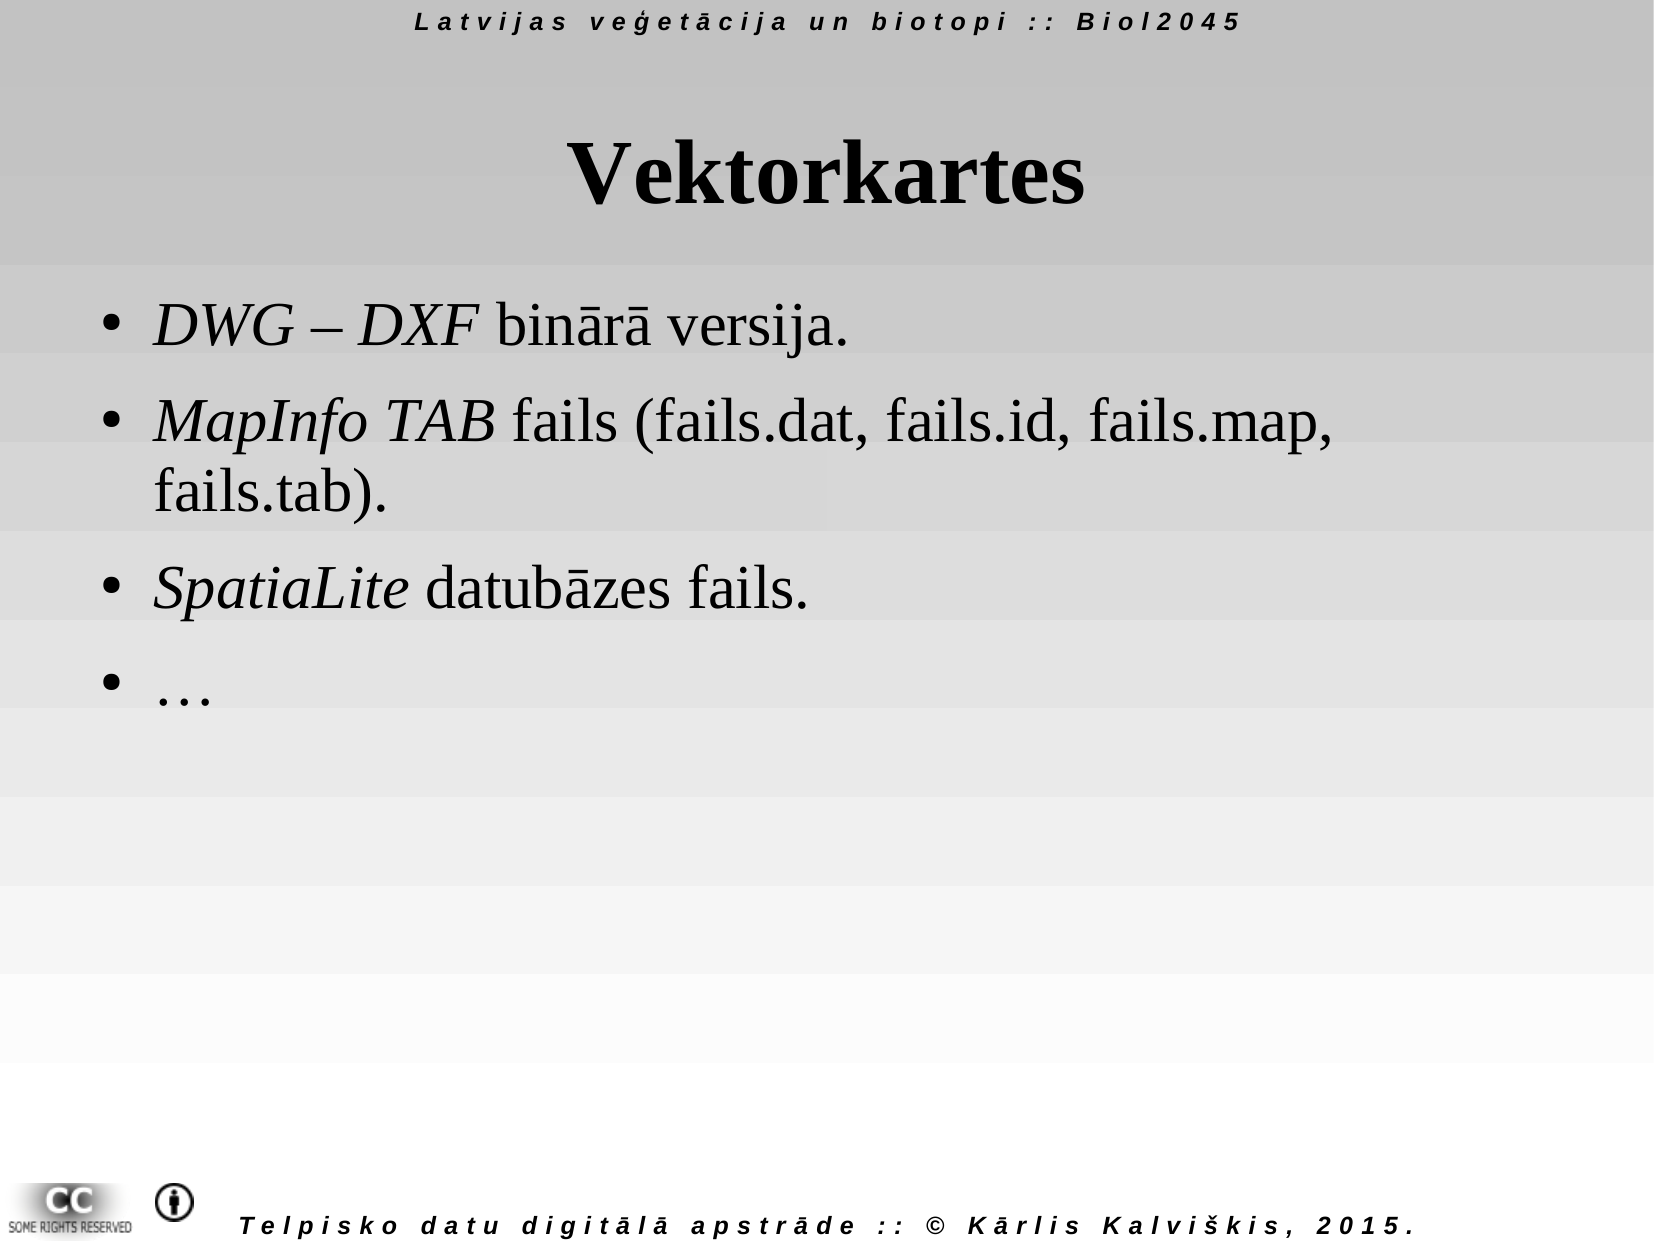

# Vektorkartes
DWG – DXF binārā versija.
MapInfo TAB fails (fails.dat, fails.id, fails.map, fails.tab).
SpatiaLite datubāzes fails.
…